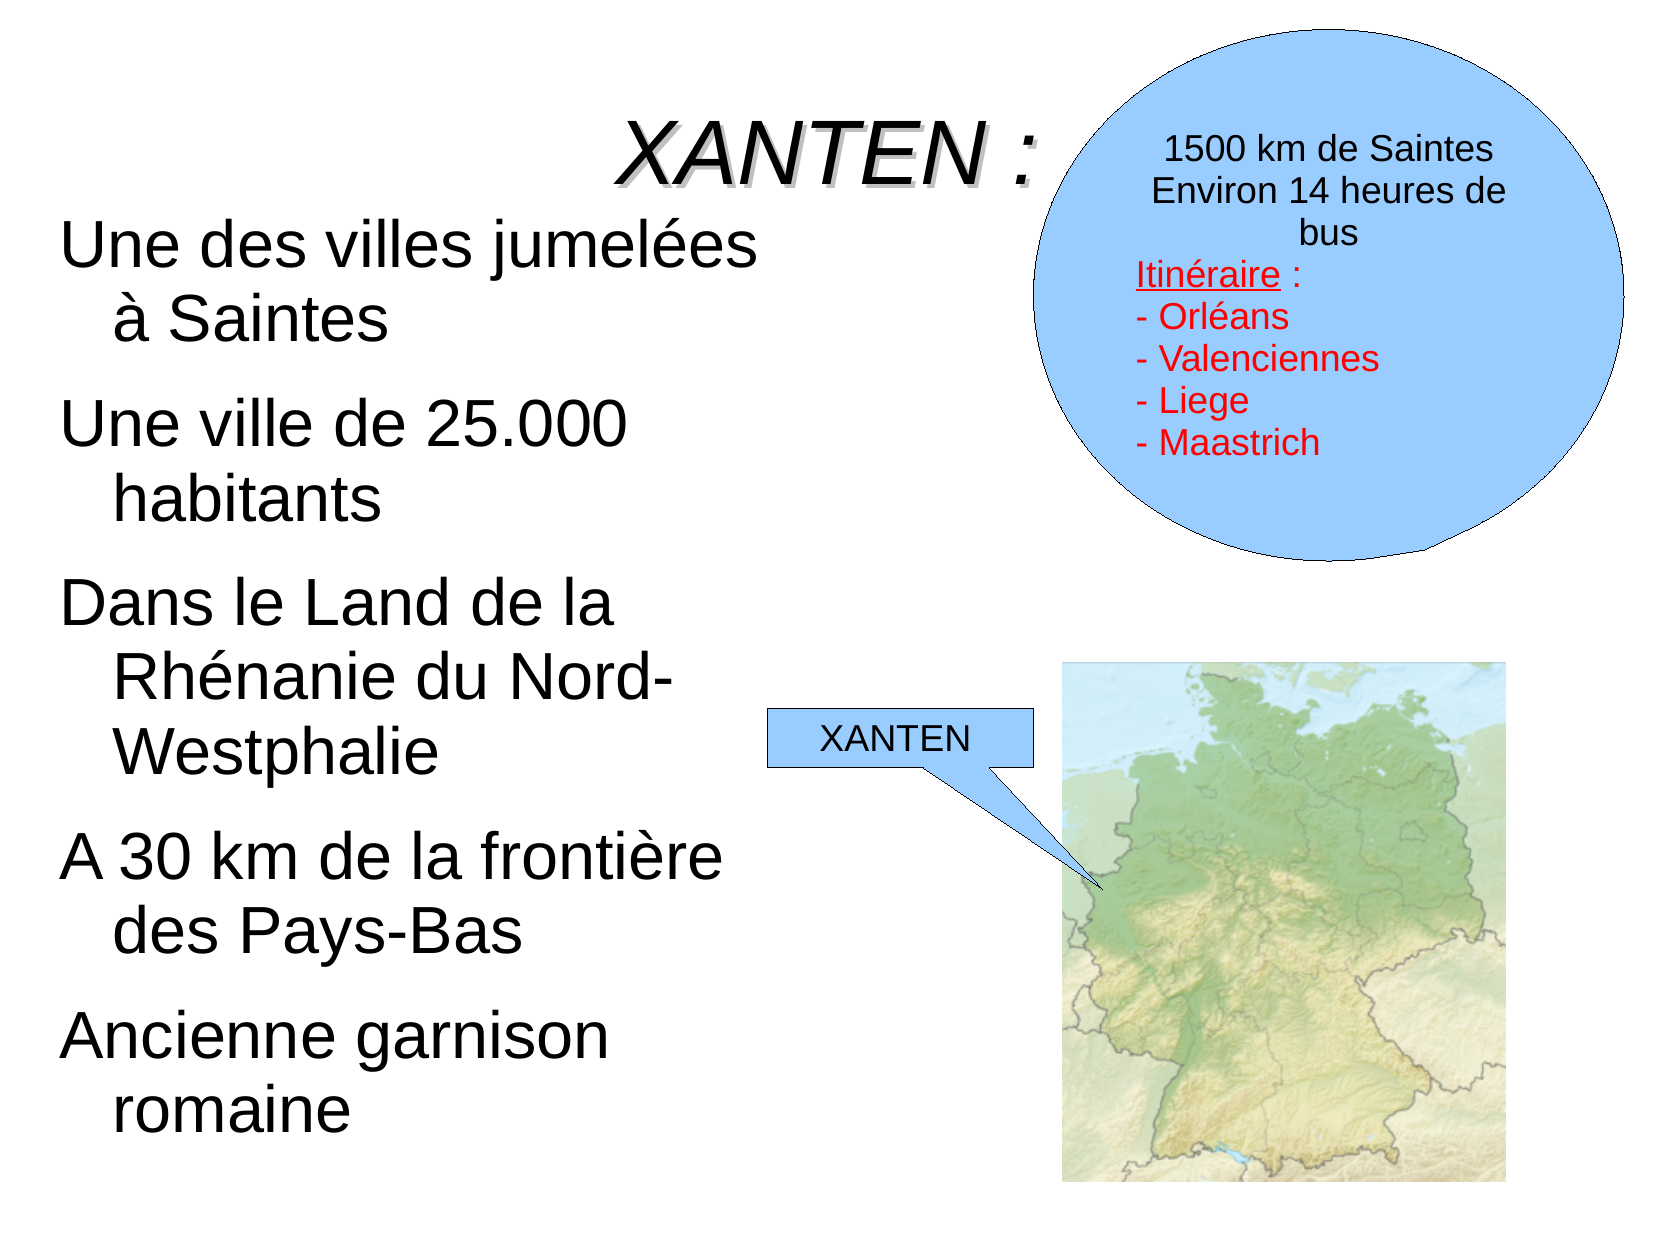

1500 km de Saintes
Environ 14 heures de bus
Itinéraire :
- Orléans
- Valenciennes
- Liege
- Maastrich
# XANTEN :
Une des villes jumelées à Saintes
Une ville de 25.000 habitants
Dans le Land de la Rhénanie du Nord-Westphalie
A 30 km de la frontière des Pays-Bas
Ancienne garnison romaine
XANTEN